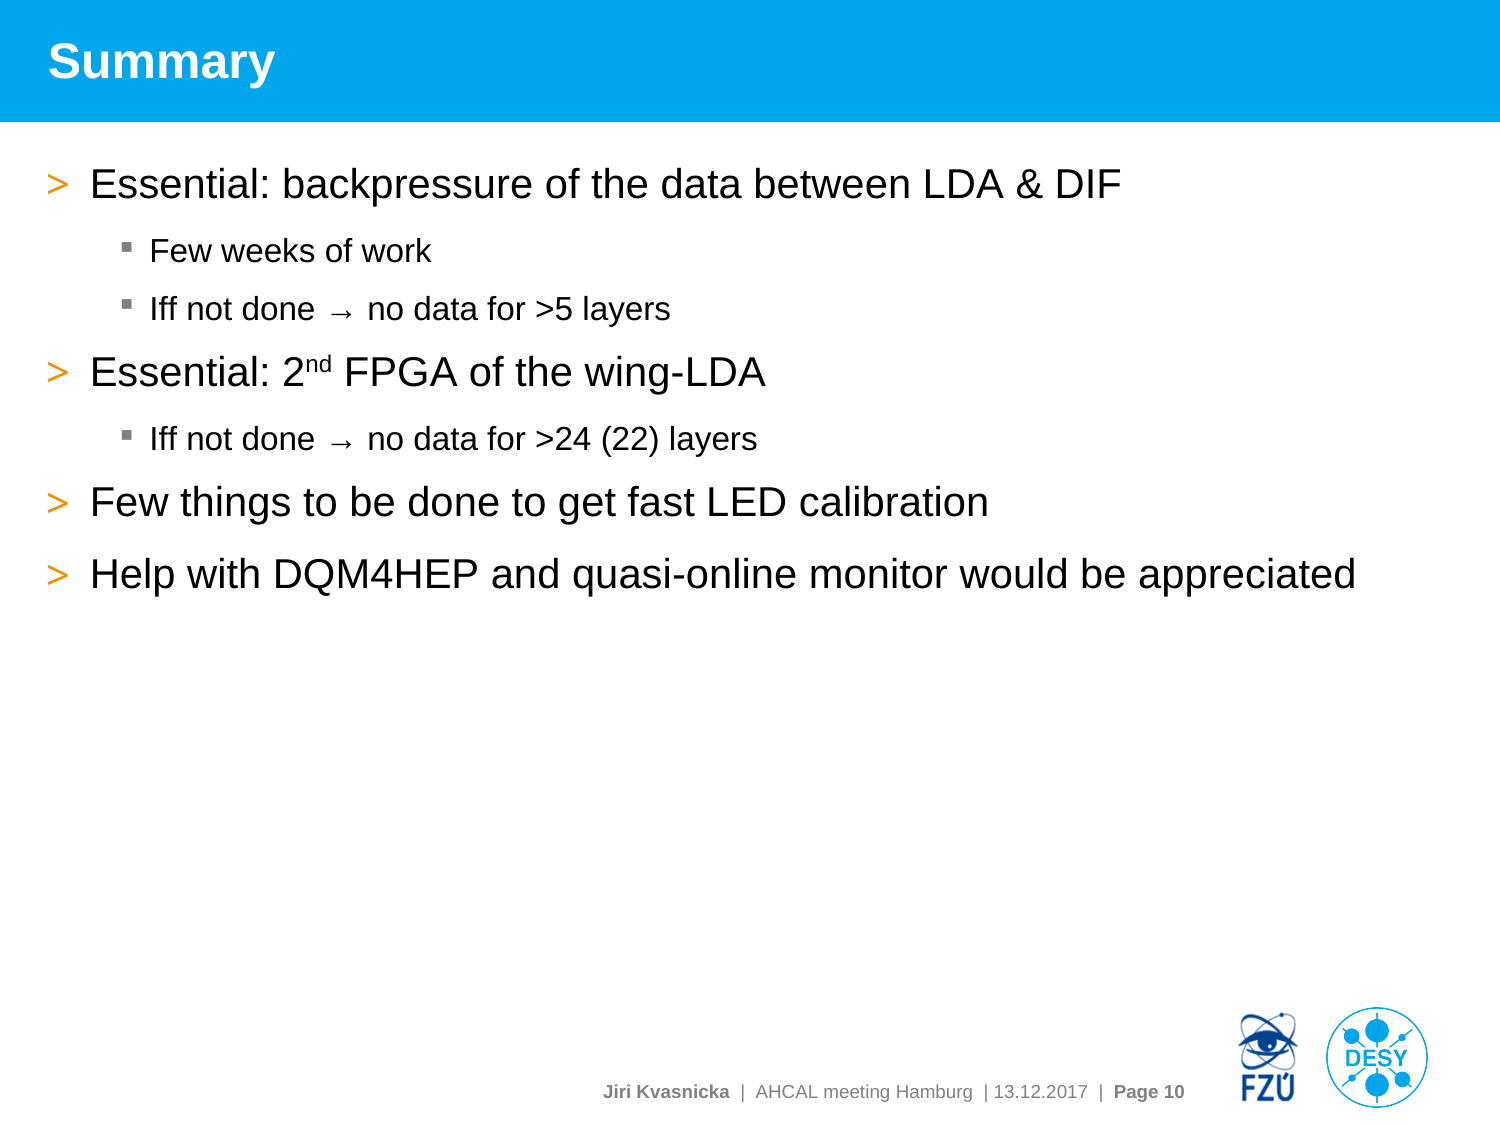

# Summary
Essential: backpressure of the data between LDA & DIF
Few weeks of work
Iff not done → no data for >5 layers
Essential: 2nd FPGA of the wing-LDA
Iff not done → no data for >24 (22) layers
Few things to be done to get fast LED calibration
Help with DQM4HEP and quasi-online monitor would be appreciated